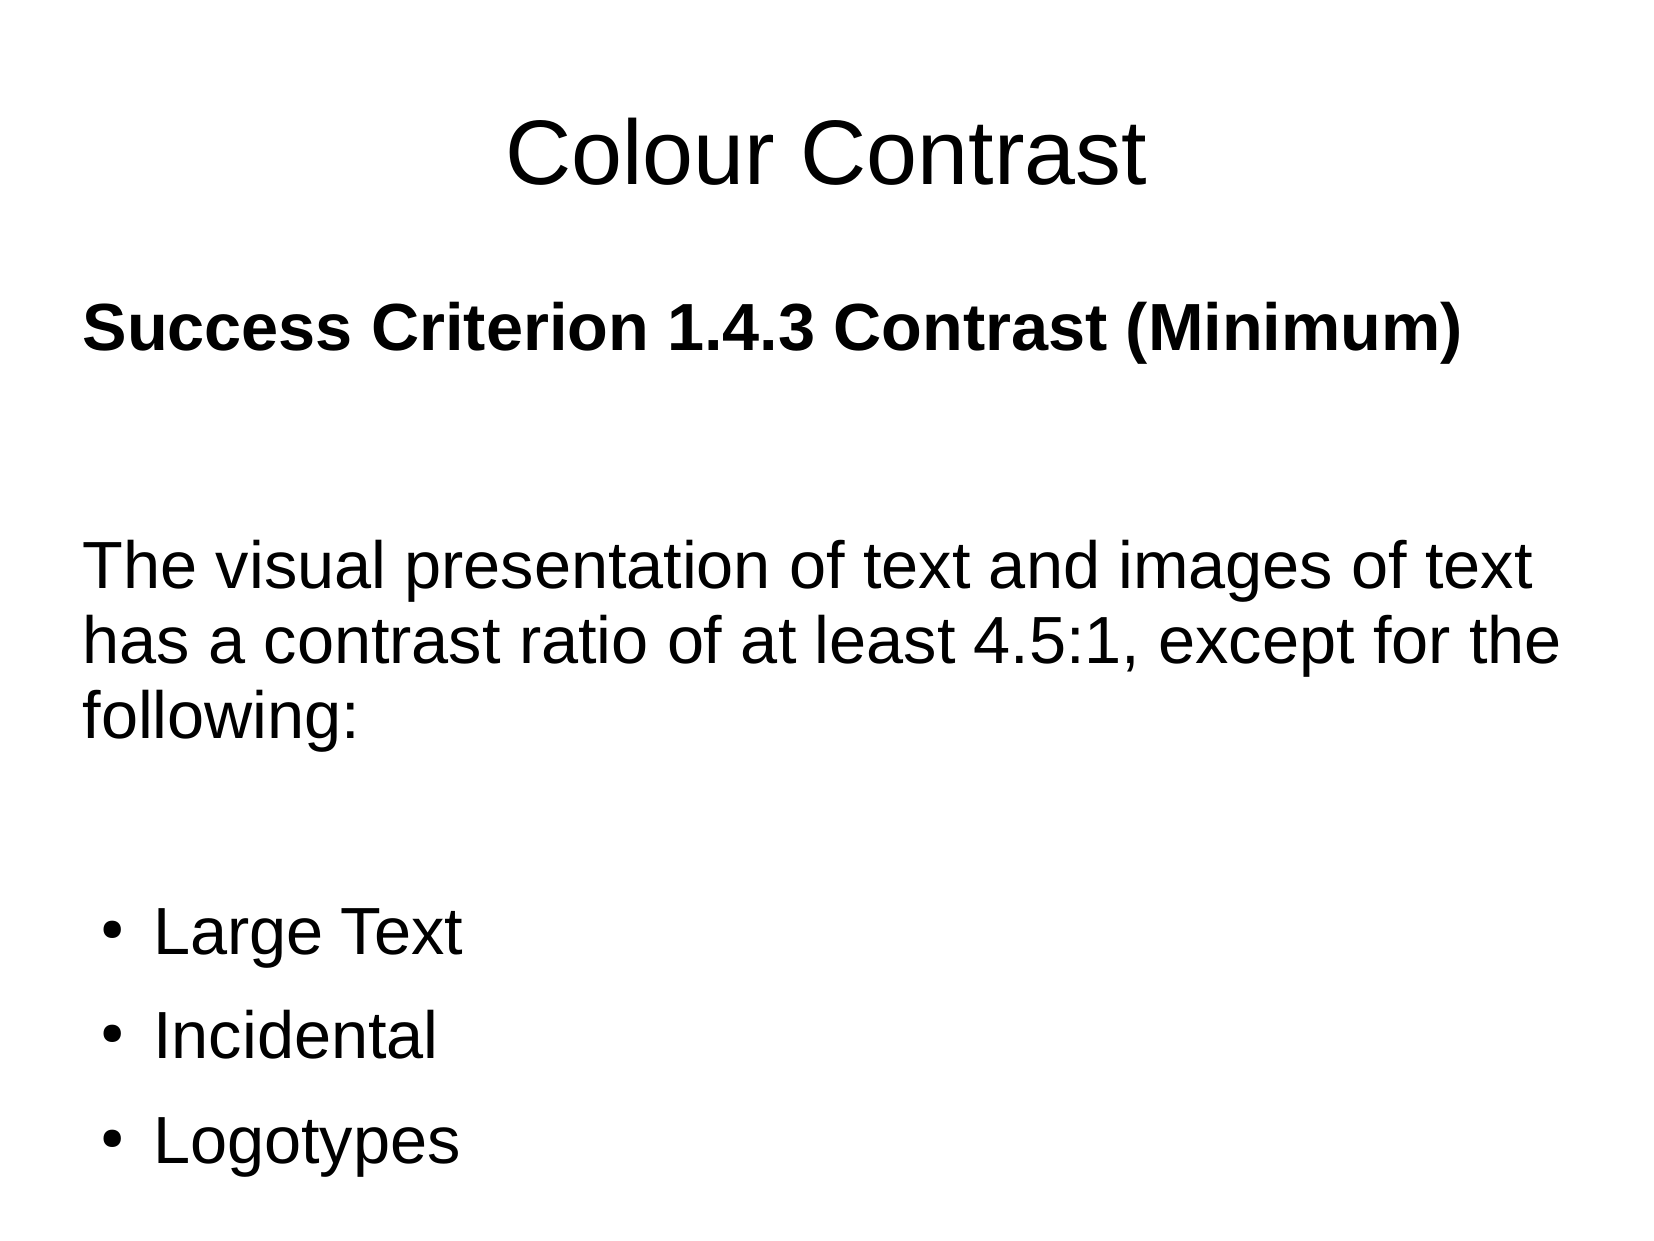

# Colour Contrast
Success Criterion 1.4.3 Contrast (Minimum)
The visual presentation of text and images of text has a contrast ratio of at least 4.5:1, except for the following:
Large Text
Incidental
Logotypes